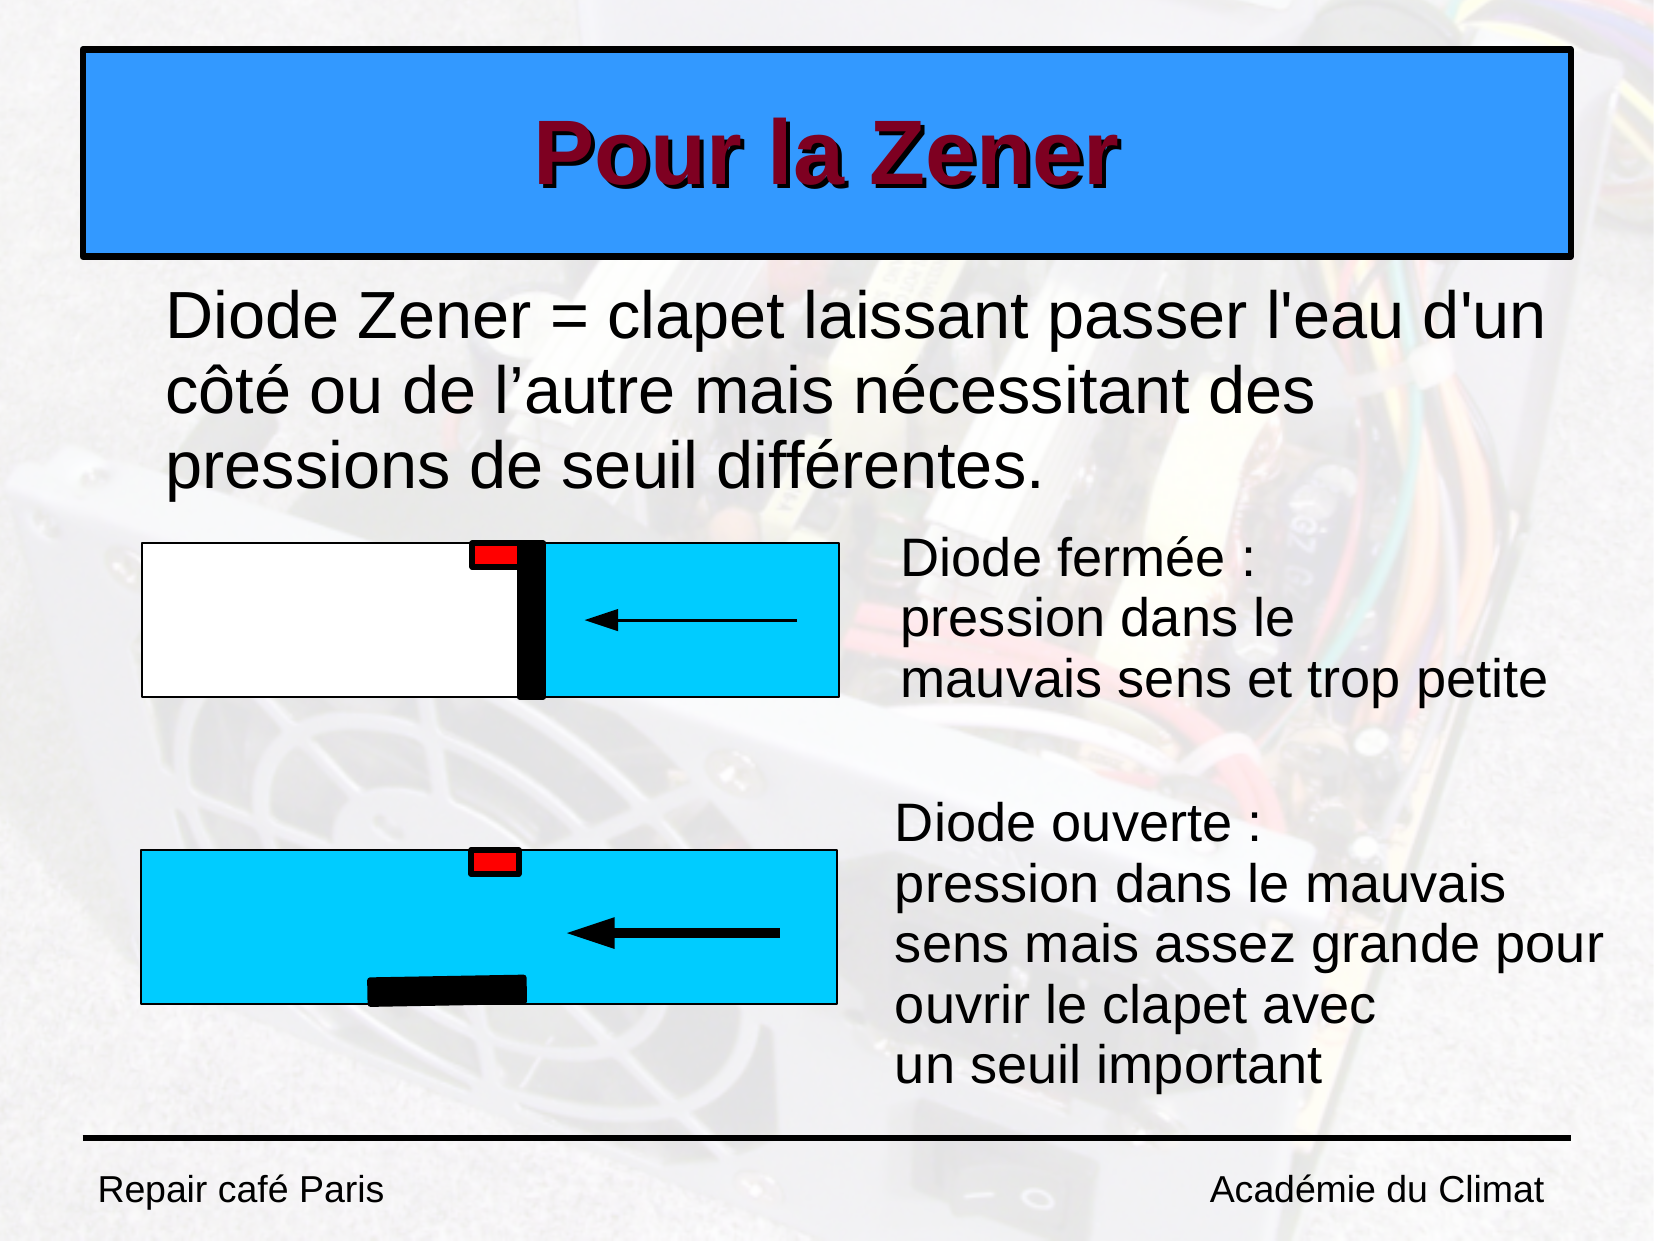

# Pour la Zener
Diode Zener = clapet laissant passer l'eau d'un côté ou de l’autre mais nécessitant des pressions de seuil différentes.
Diode fermée :
pression dans le
mauvais sens et trop petite
Diode ouverte :
pression dans le mauvais
sens mais assez grande pour
ouvrir le clapet avec
un seuil important
Repair café Paris	Académie du Climat